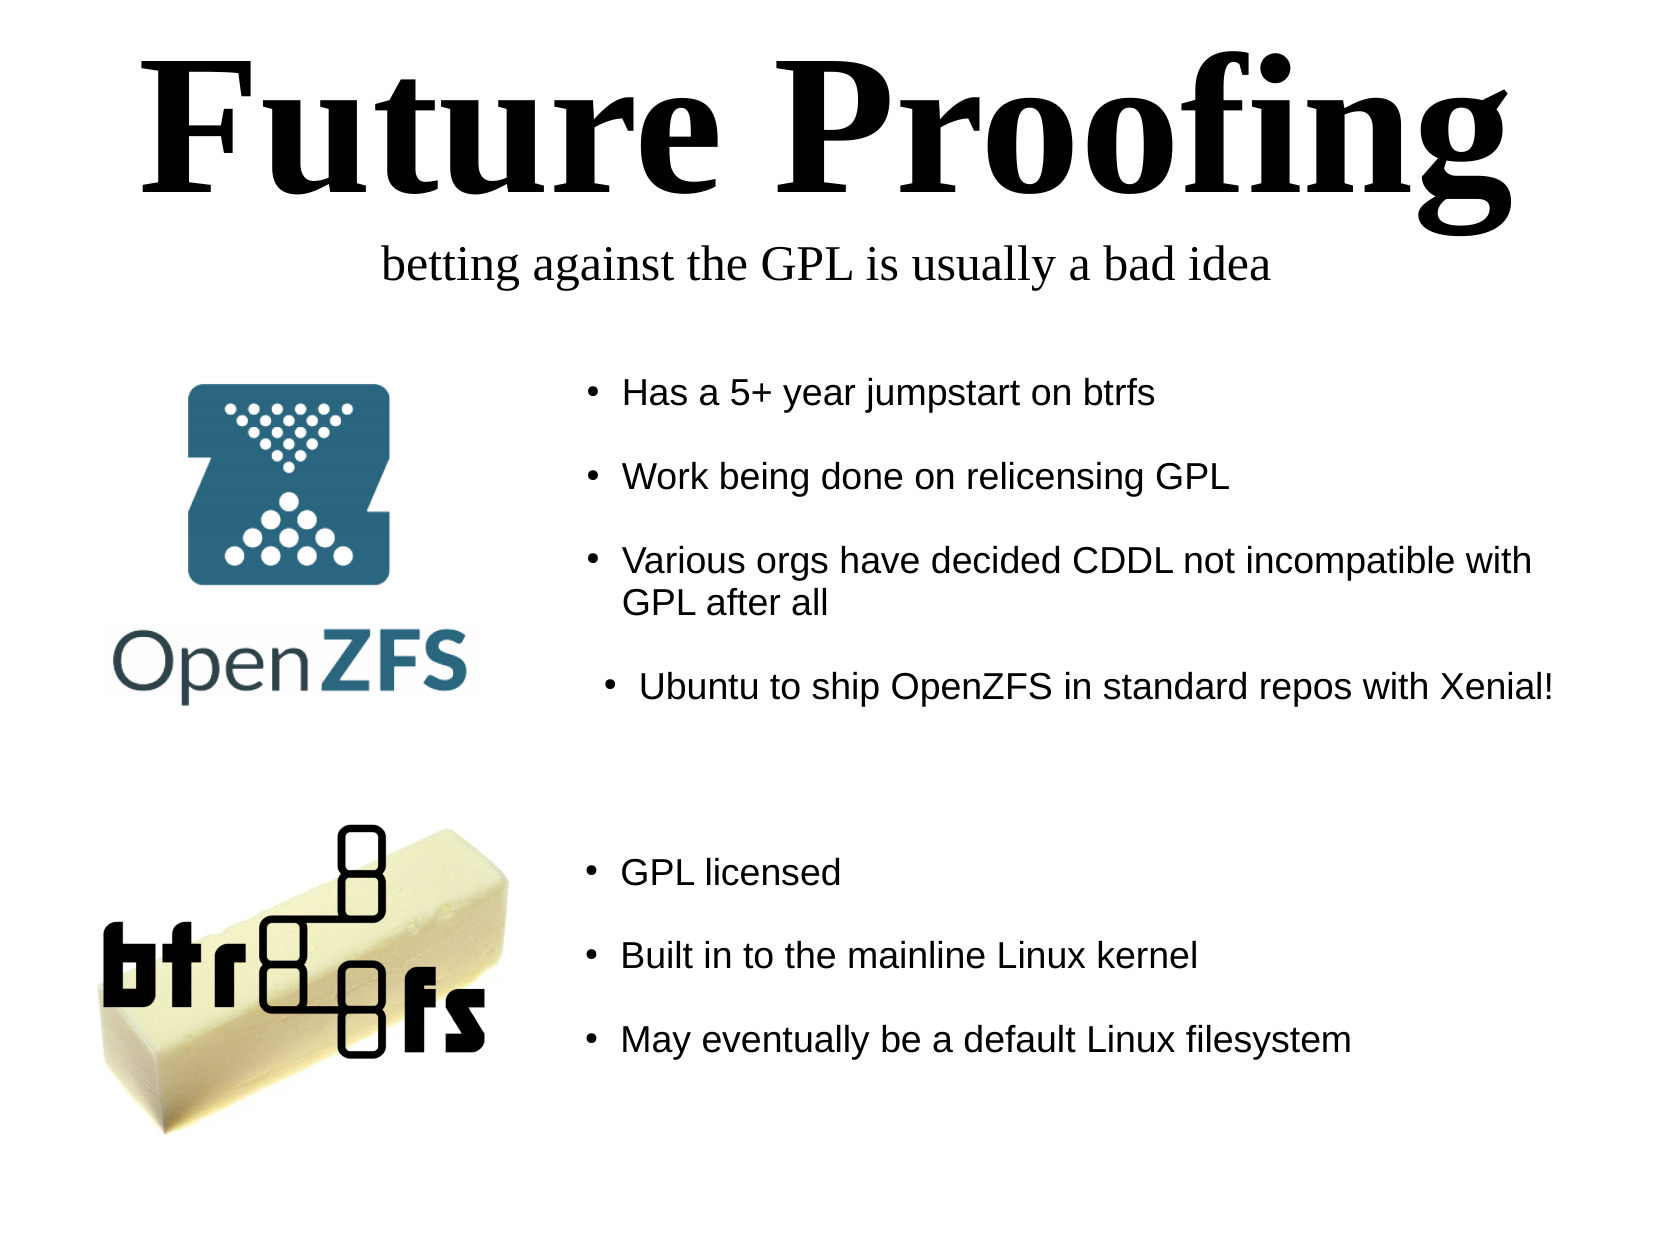

# Future Proofing betting against the GPL is usually a bad idea
| Has a 5+ year jumpstart on btrfs Work being done on relicensing GPL Various orgs have decided CDDL not incompatible with GPL after all Ubuntu to ship OpenZFS in standard repos with Xenial! |
| --- |
| GPL licensed Built in to the mainline Linux kernel May eventually be a default Linux filesystem |
| --- |